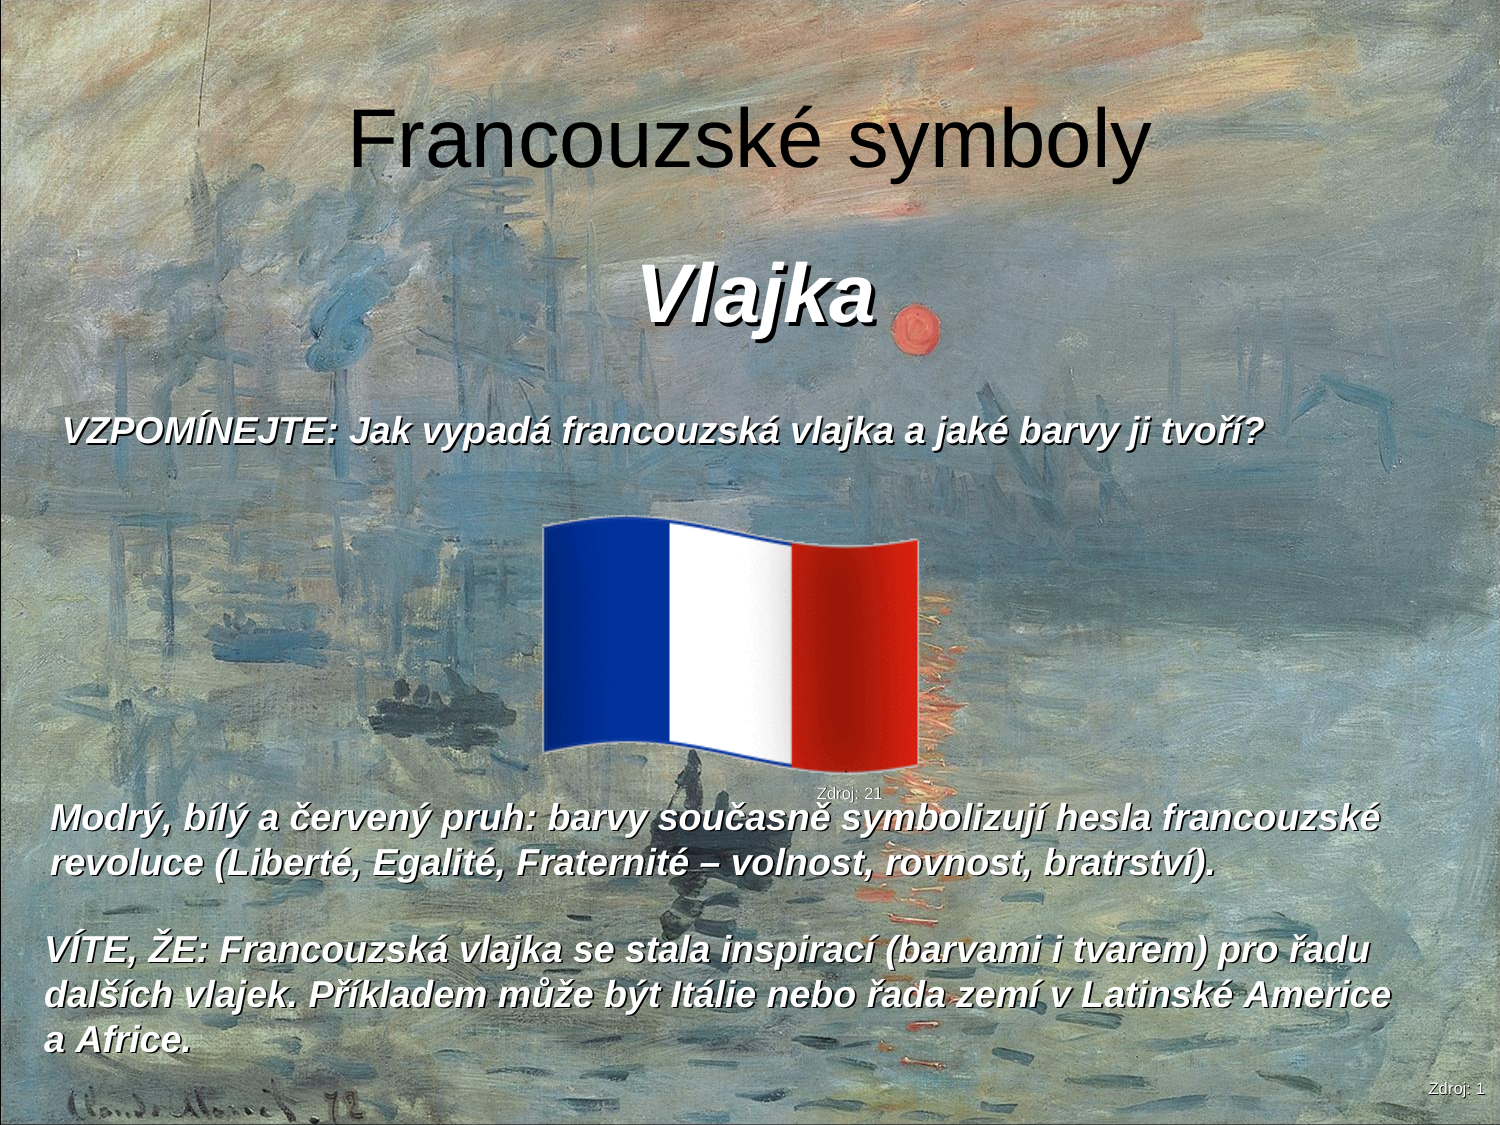

# Francouzské symboly
Vlajka
VZPOMÍNEJTE: Jak vypadá francouzská vlajka a jaké barvy ji tvoří?
Zdroj: 21
Modrý, bílý a červený pruh: barvy současně symbolizují hesla francouzské revoluce (Liberté, Egalité, Fraternité – volnost, rovnost, bratrství).
VÍTE, ŽE: Francouzská vlajka se stala inspirací (barvami i tvarem) pro řadu dalších vlajek. Příkladem může být Itálie nebo řada zemí v Latinské Americe a Africe.
Zdroj: 1